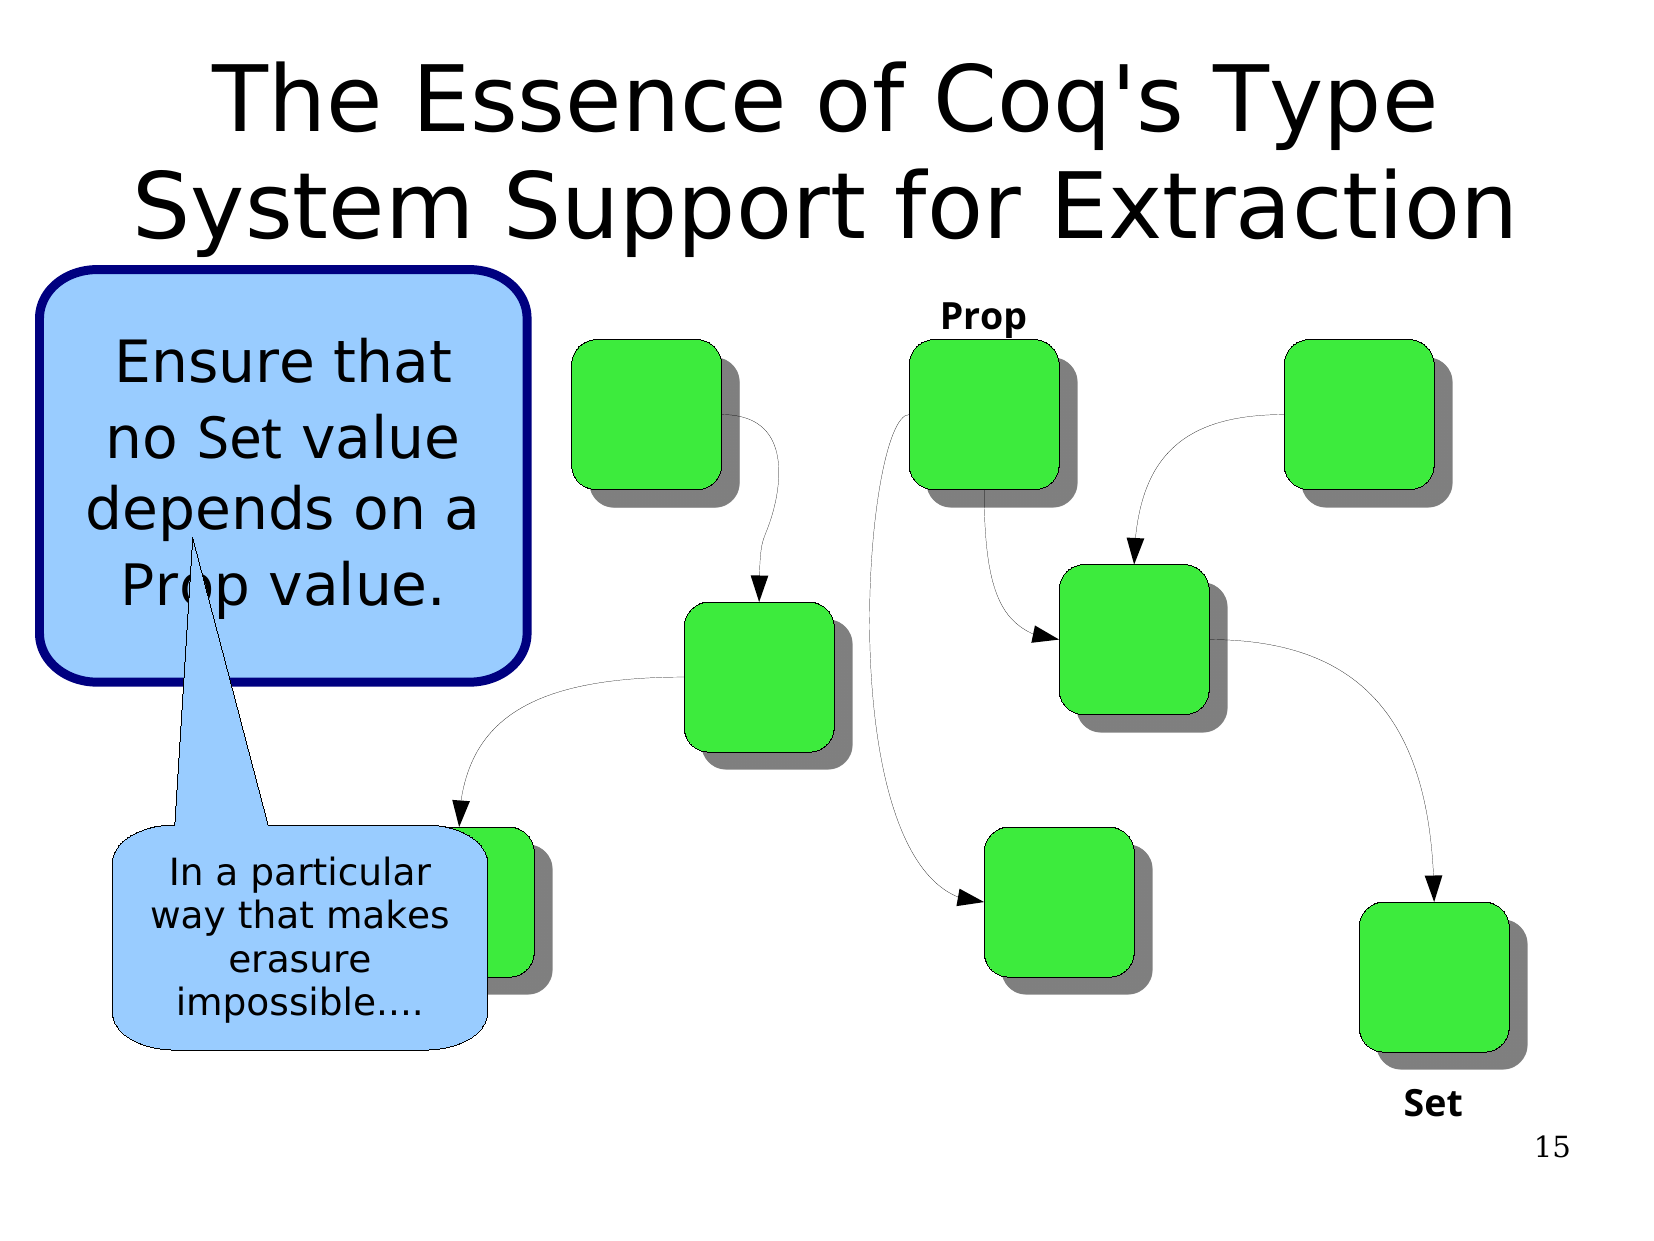

# The Essence of Coq's Type System Support for Extraction
Ensure that no Set value depends on a Prop value.
Prop
In a particular way that makes erasure impossible....
Set
15